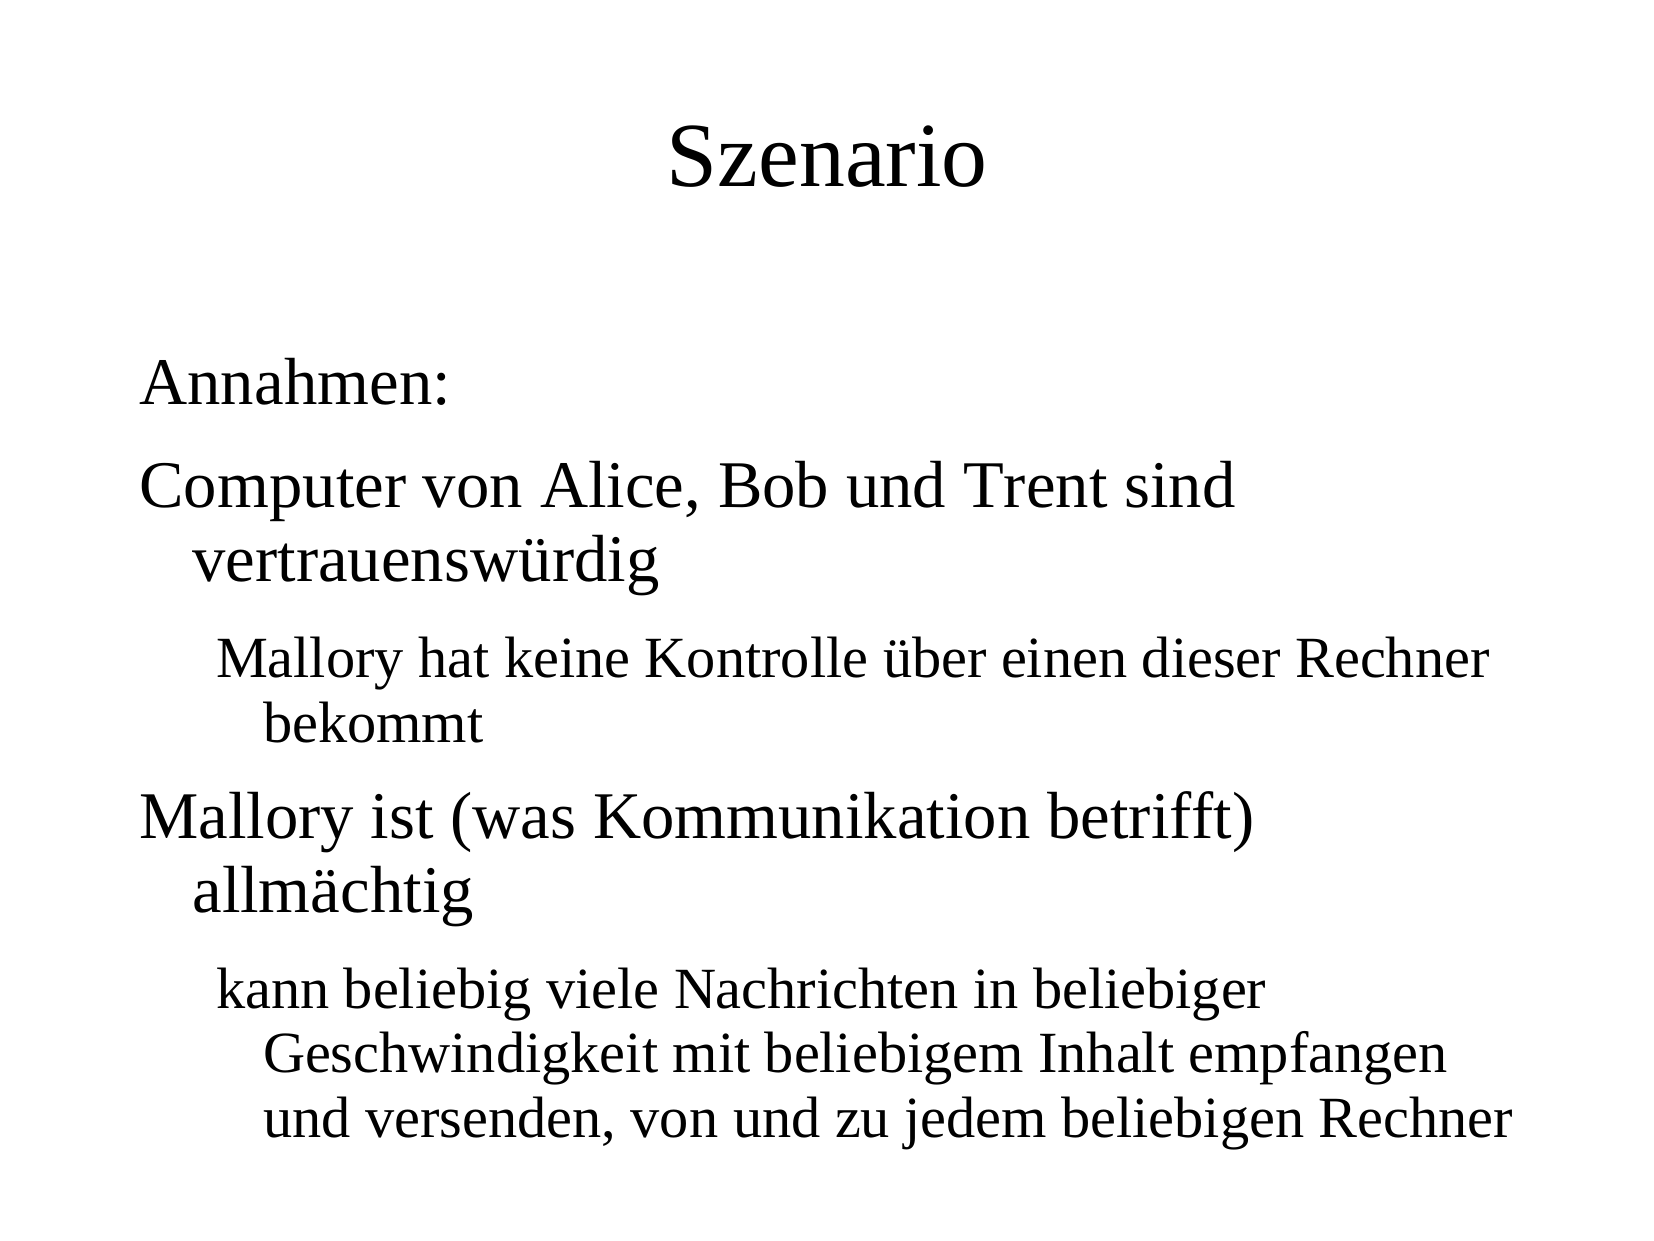

# Szenario
Annahmen:
Computer von Alice, Bob und Trent sind vertrauenswürdig
Mallory hat keine Kontrolle über einen dieser Rechner bekommt
Mallory ist (was Kommunikation betrifft) allmächtig
kann beliebig viele Nachrichten in beliebiger Geschwindigkeit mit beliebigem Inhalt empfangen und versenden, von und zu jedem beliebigen Rechner